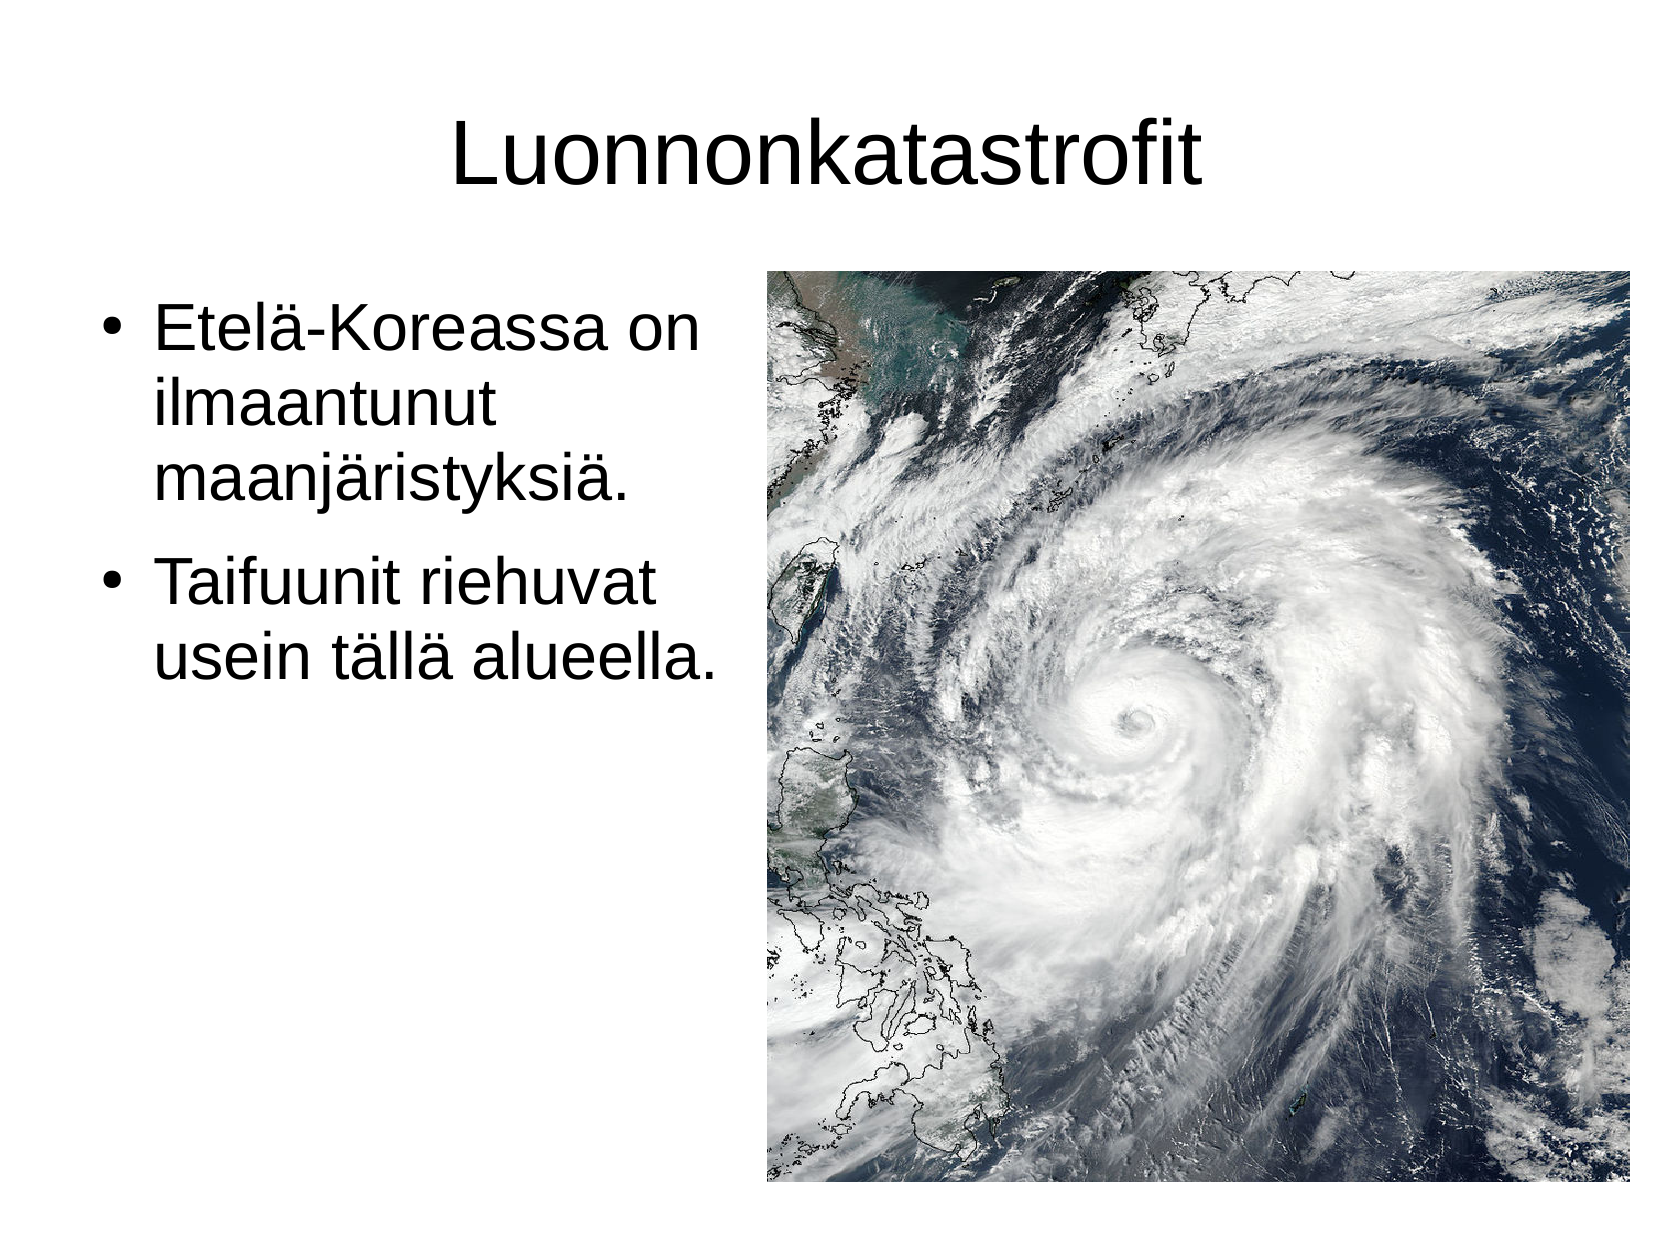

# Luonnonkatastrofit
Etelä-Koreassa on ilmaantunut maanjäristyksiä.
Taifuunit riehuvat usein tällä alueella.